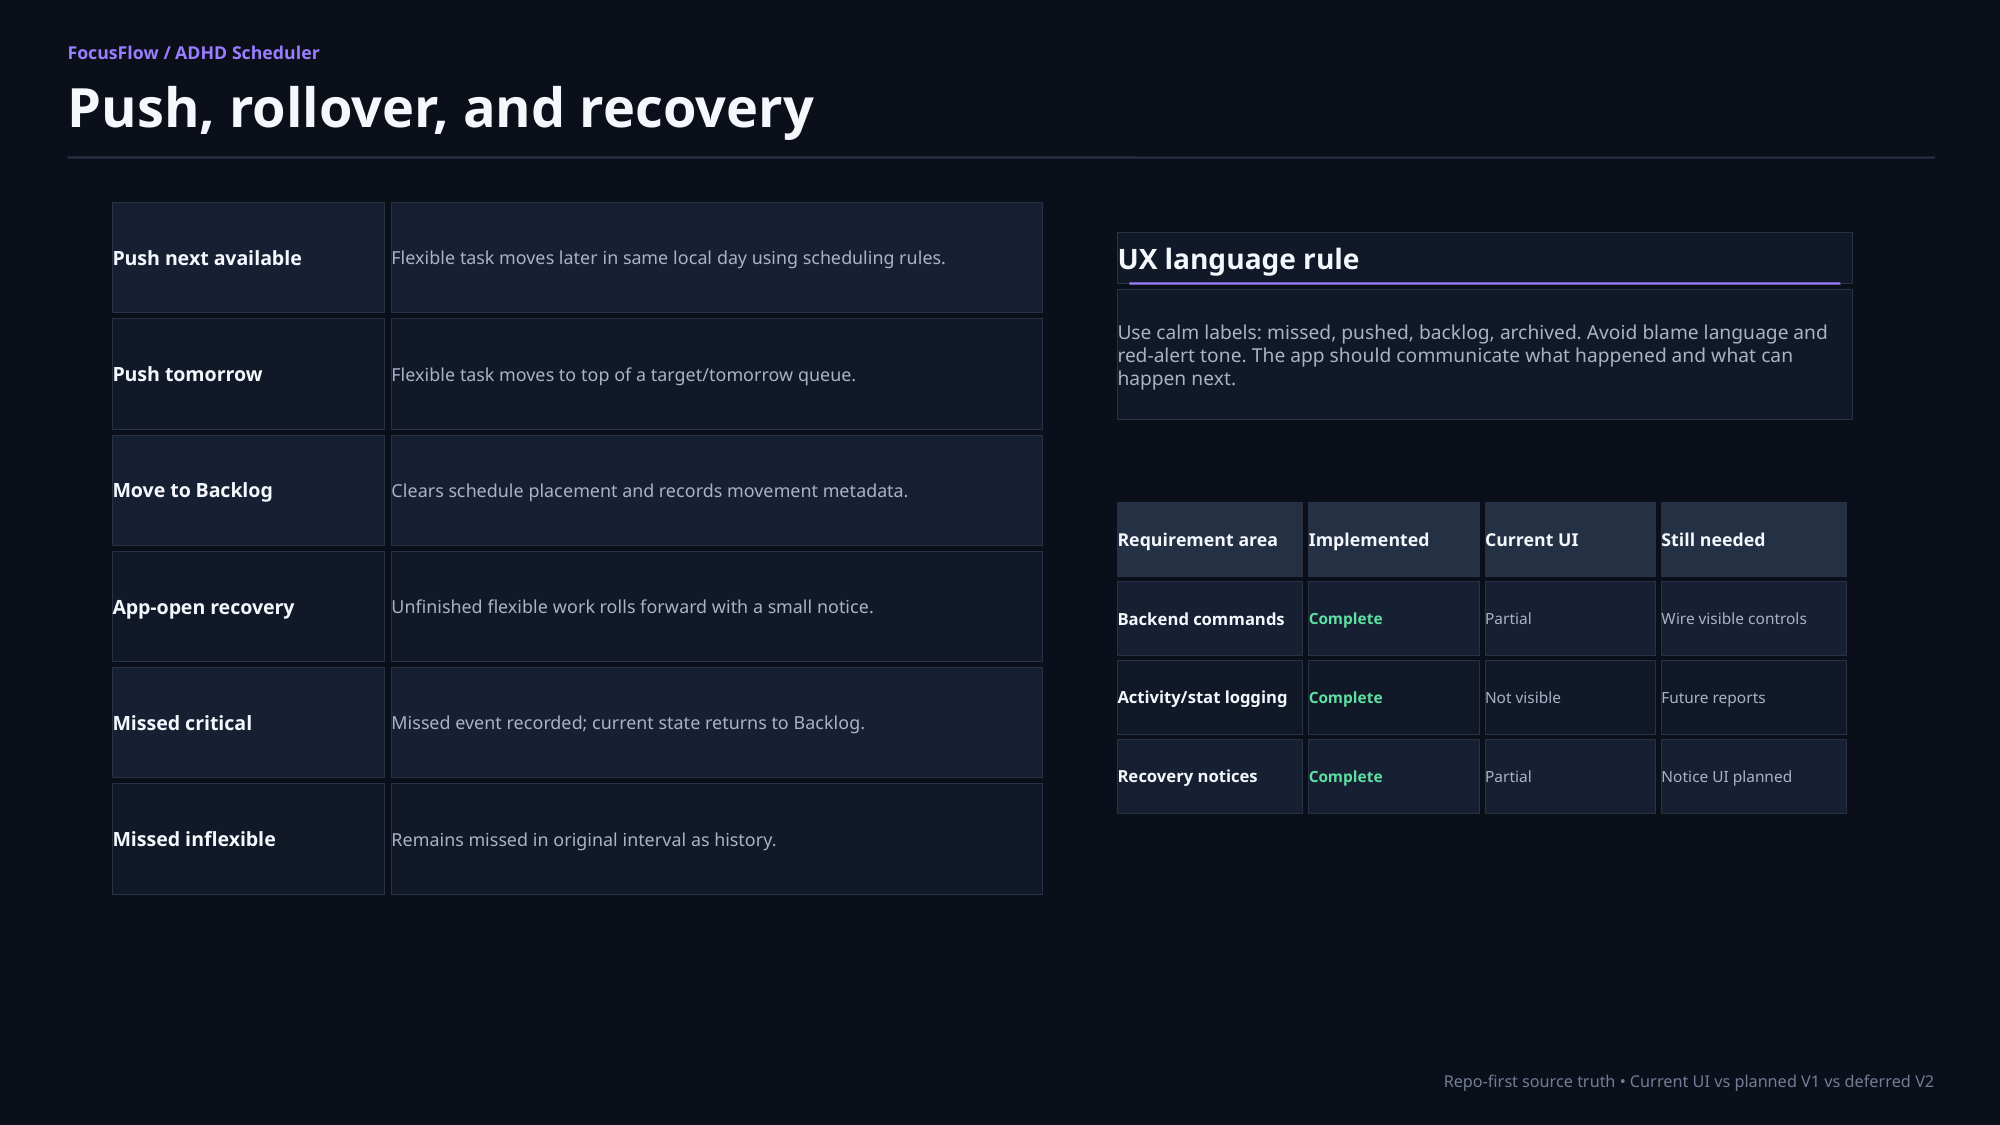

FocusFlow / ADHD Scheduler
Push, rollover, and recovery
Push next available
Flexible task moves later in same local day using scheduling rules.
UX language rule
Use calm labels: missed, pushed, backlog, archived. Avoid blame language and red-alert tone. The app should communicate what happened and what can happen next.
Push tomorrow
Flexible task moves to top of a target/tomorrow queue.
Move to Backlog
Clears schedule placement and records movement metadata.
Requirement area
Implemented
Current UI
Still needed
App-open recovery
Unfinished flexible work rolls forward with a small notice.
Backend commands
Complete
Partial
Wire visible controls
Activity/stat logging
Complete
Not visible
Future reports
Missed critical
Missed event recorded; current state returns to Backlog.
Recovery notices
Complete
Partial
Notice UI planned
Missed inflexible
Remains missed in original interval as history.
Repo-first source truth • Current UI vs planned V1 vs deferred V2